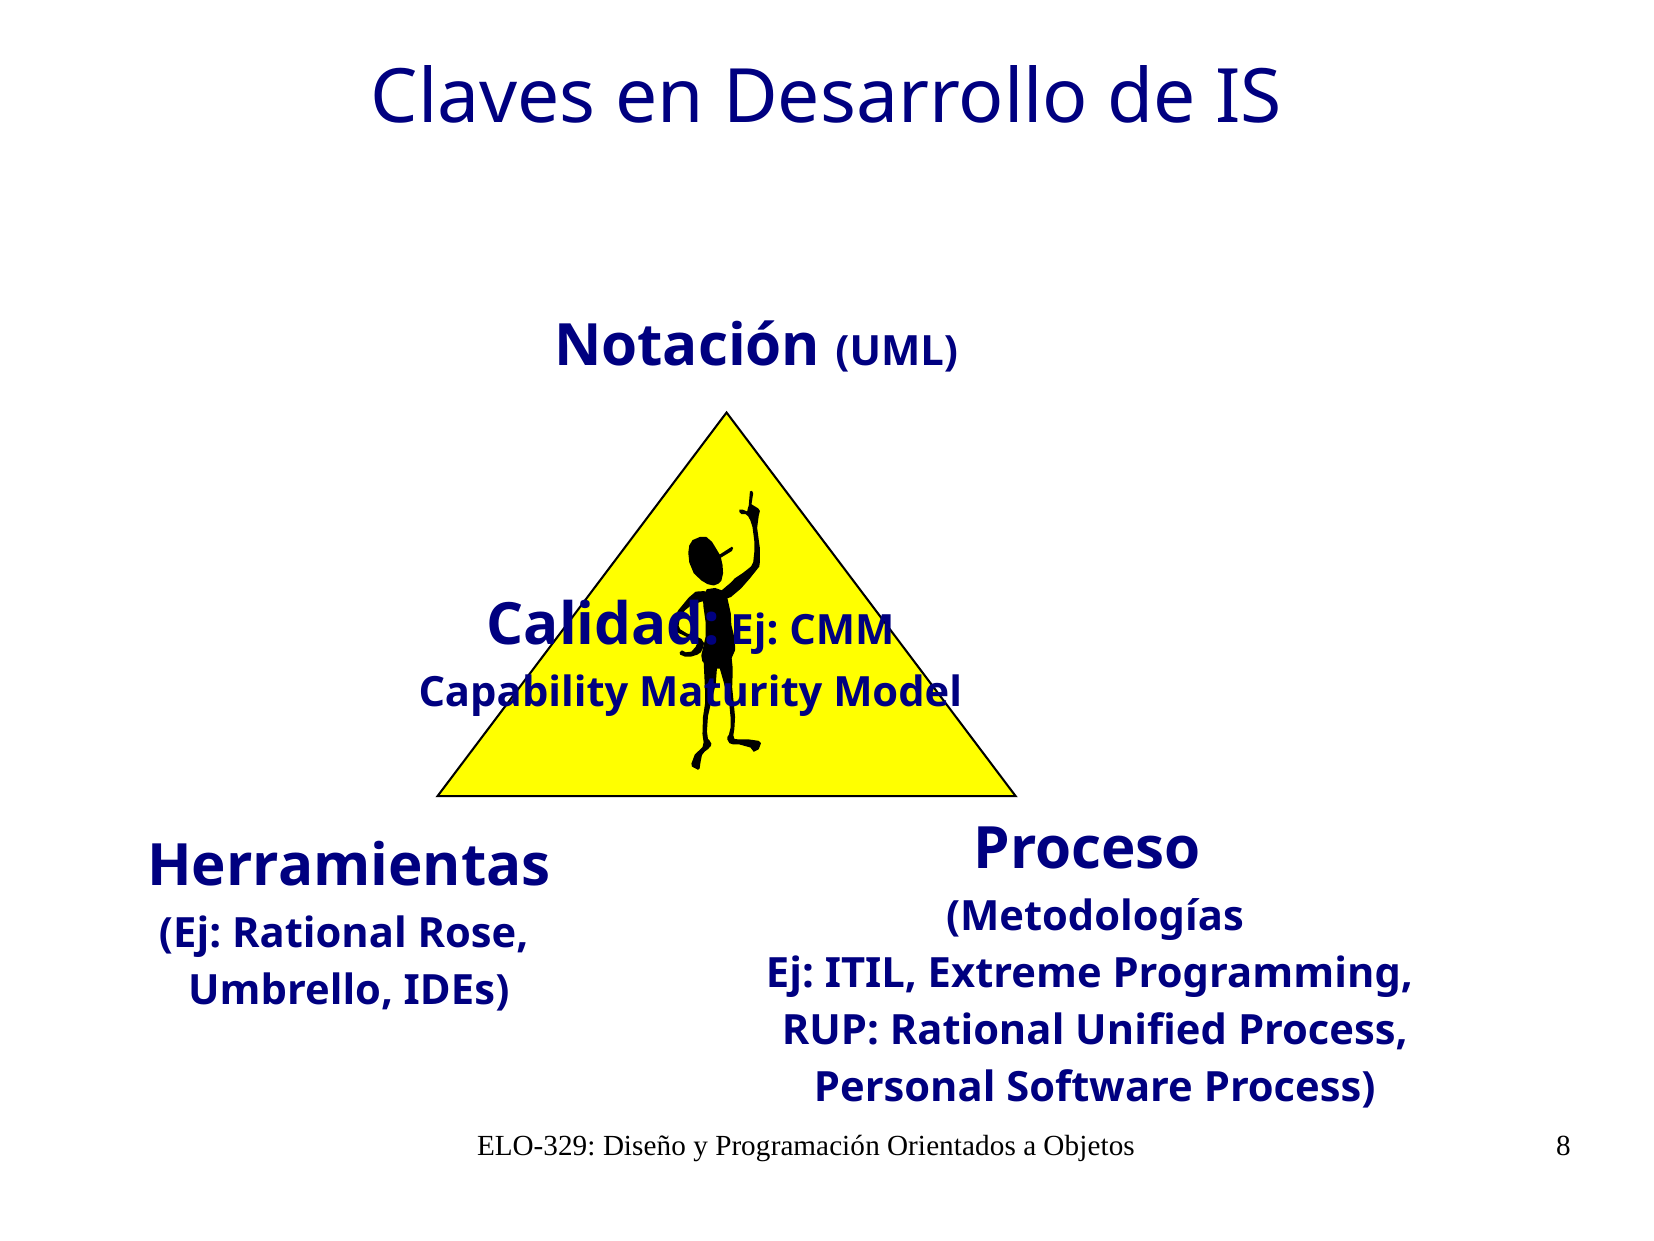

# Claves en Desarrollo de IS
Notación (UML)‏
Calidad: Ej: CMM
Capability Maturity Model
Proceso
(Metodologías
Ej: ITIL, Extreme Programming,
RUP: Rational Unified Process,
Personal Software Process)‏
Herramientas
(Ej: Rational Rose,
Umbrello, IDEs)‏
8